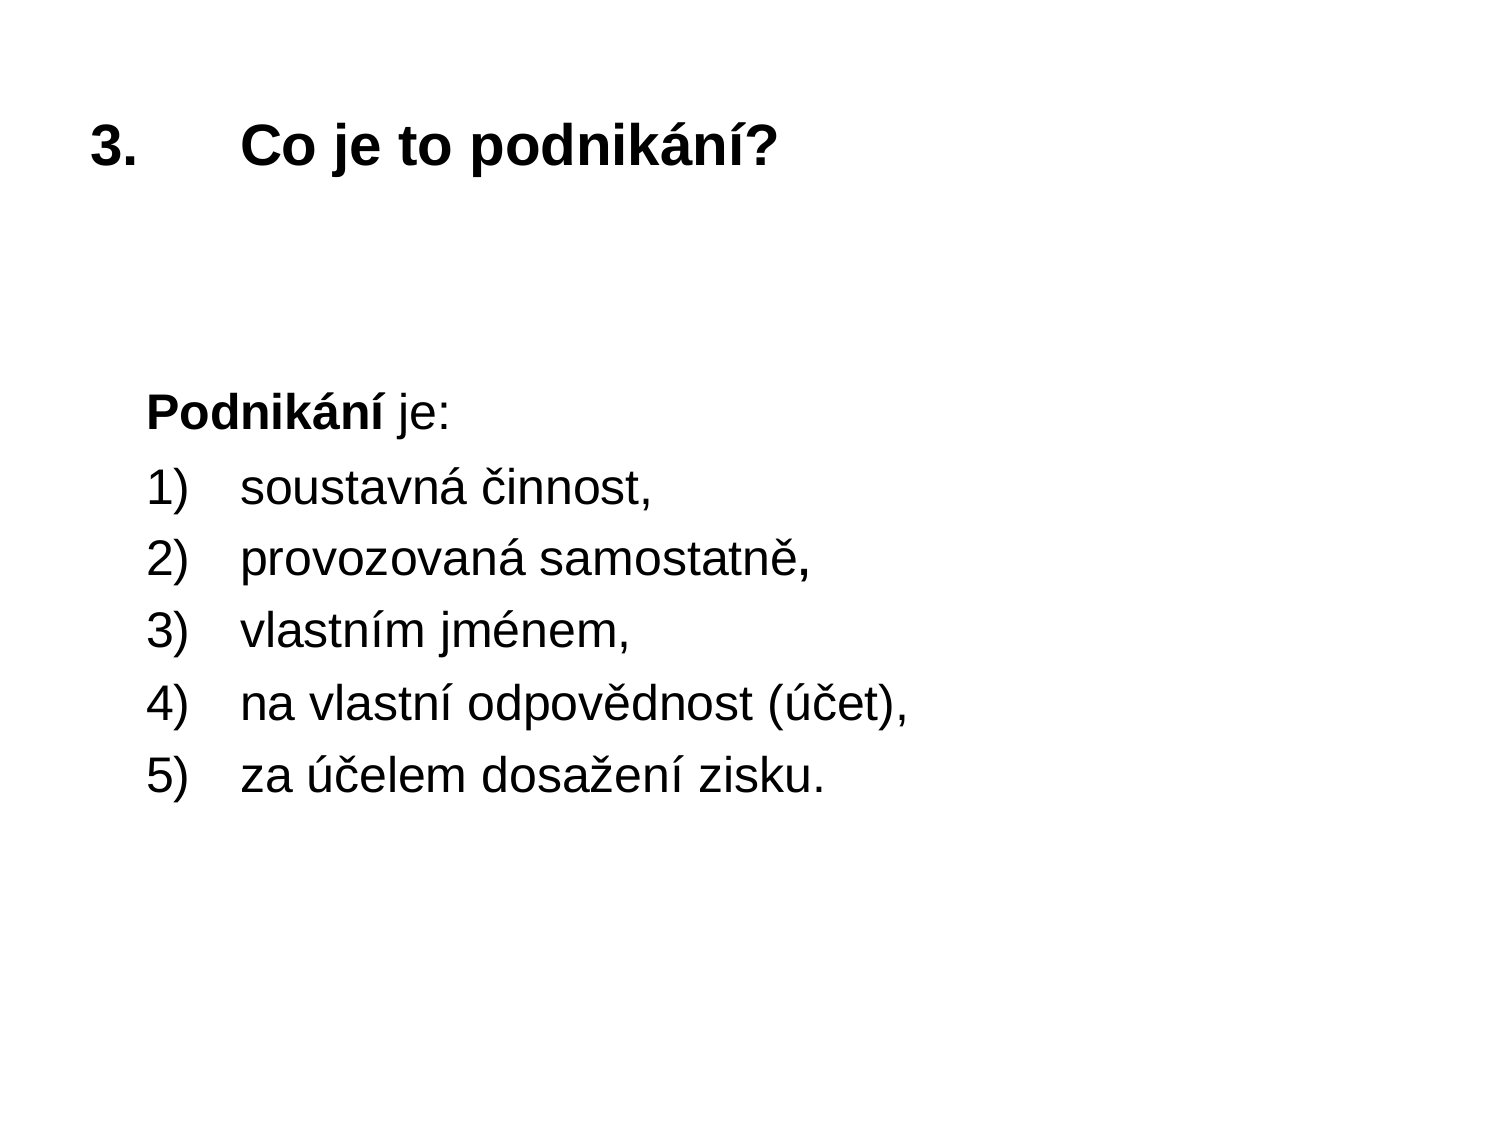

# 3.	Co je to podnikání?
	Podnikání je:
	1) 	soustavná činnost,
	2) 	provozovaná samostatně,
	3) 	vlastním jménem,
	4) 	na vlastní odpovědnost (účet),
	5) 	za účelem dosažení zisku.